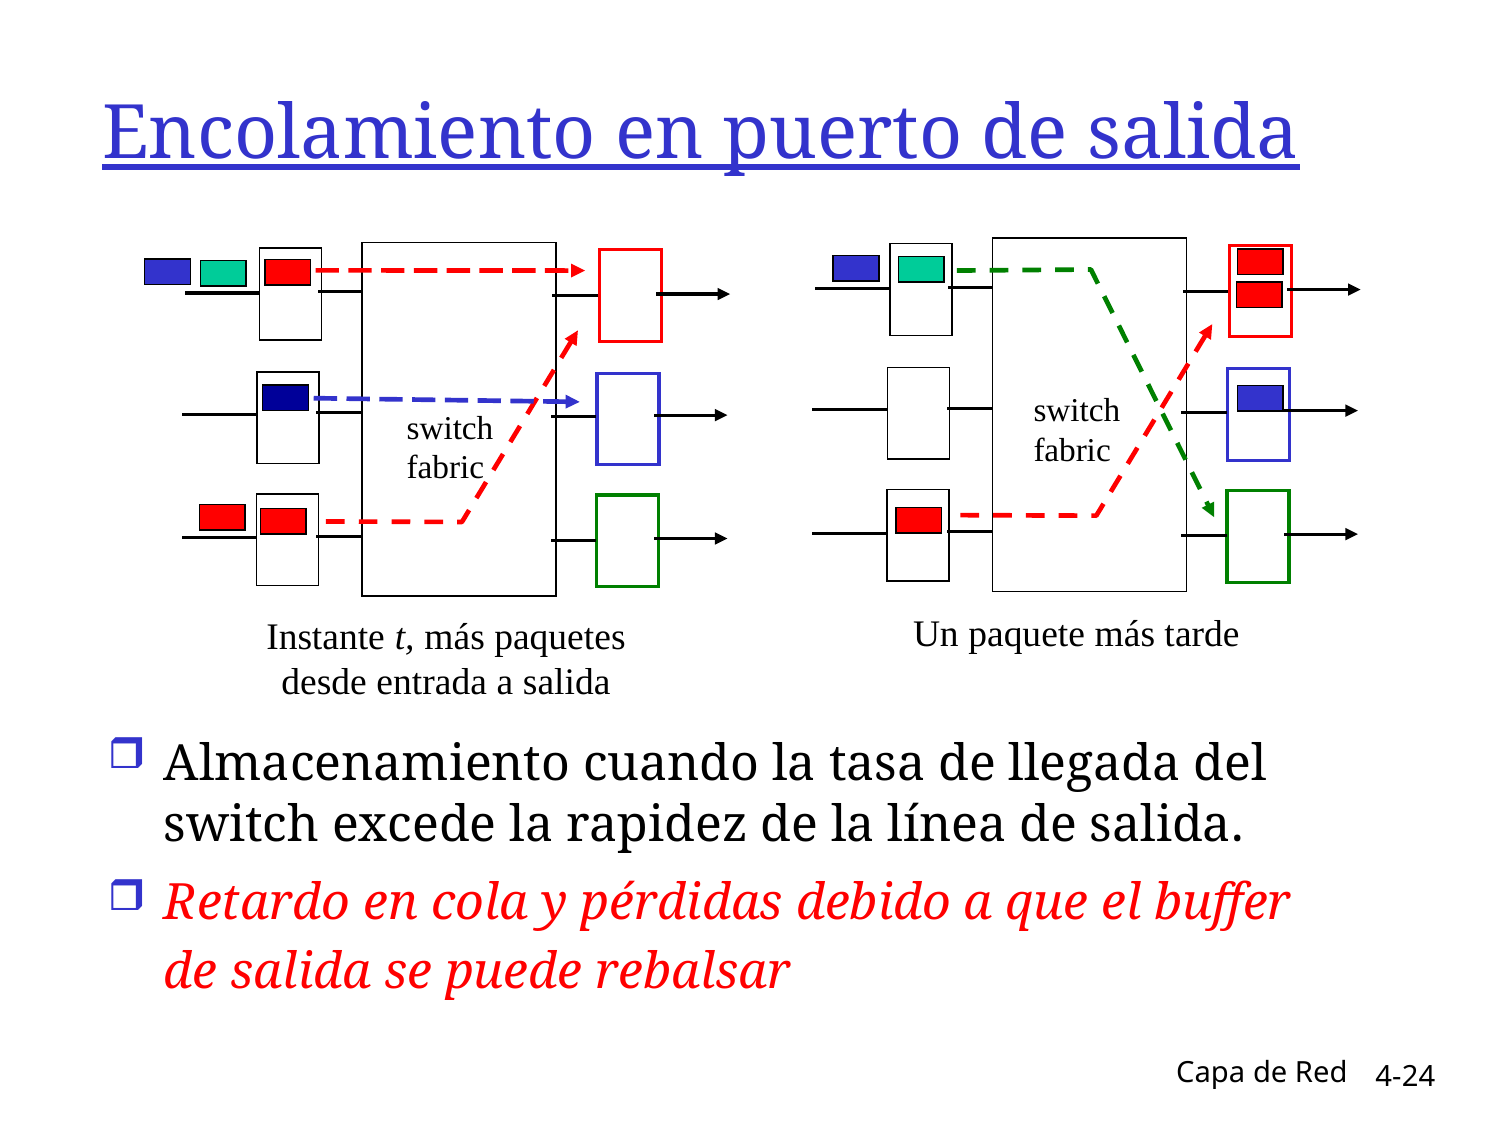

# Encolamiento en puerto de salida
switch
fabric
switch
fabric
Un paquete más tarde
Instante t, más paquetes desde entrada a salida
Almacenamiento cuando la tasa de llegada del switch excede la rapidez de la línea de salida.
Retardo en cola y pérdidas debido a que el buffer de salida se puede rebalsar